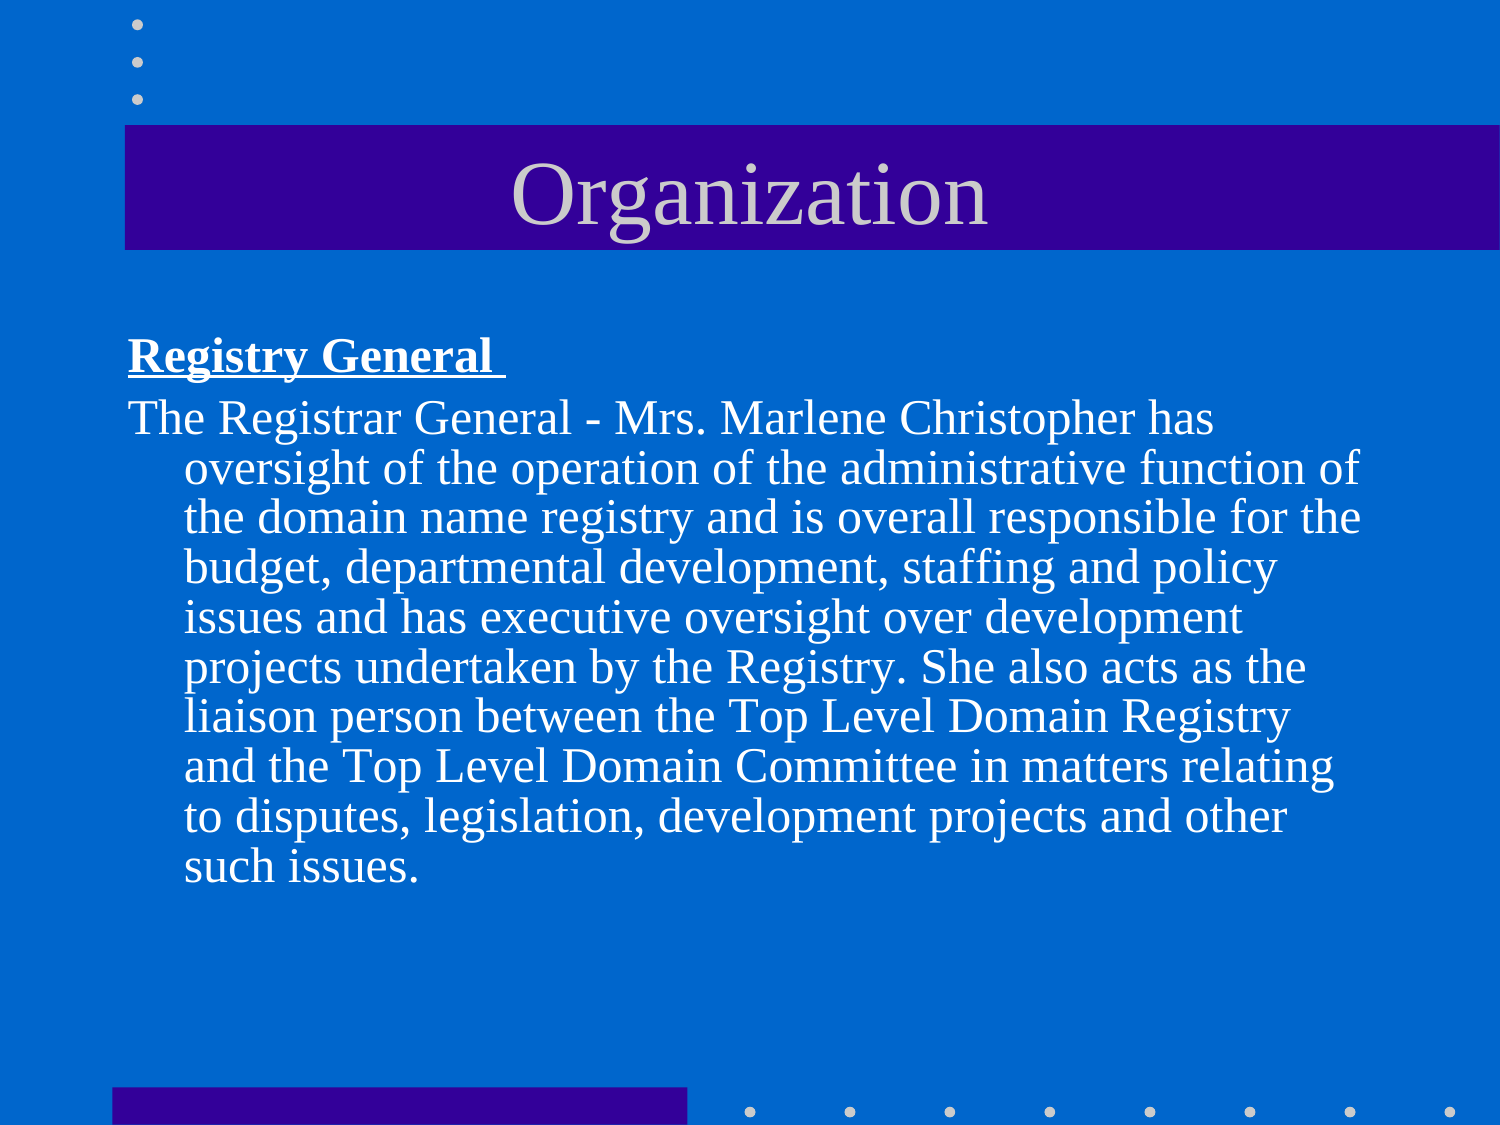

# Organization
Registry General
The Registrar General - Mrs. Marlene Christopher has oversight of the operation of the administrative function of the domain name registry and is overall responsible for the budget, departmental development, staffing and policy issues and has executive oversight over development projects undertaken by the Registry. She also acts as the liaison person between the Top Level Domain Registry and the Top Level Domain Committee in matters relating to disputes, legislation, development projects and other such issues.